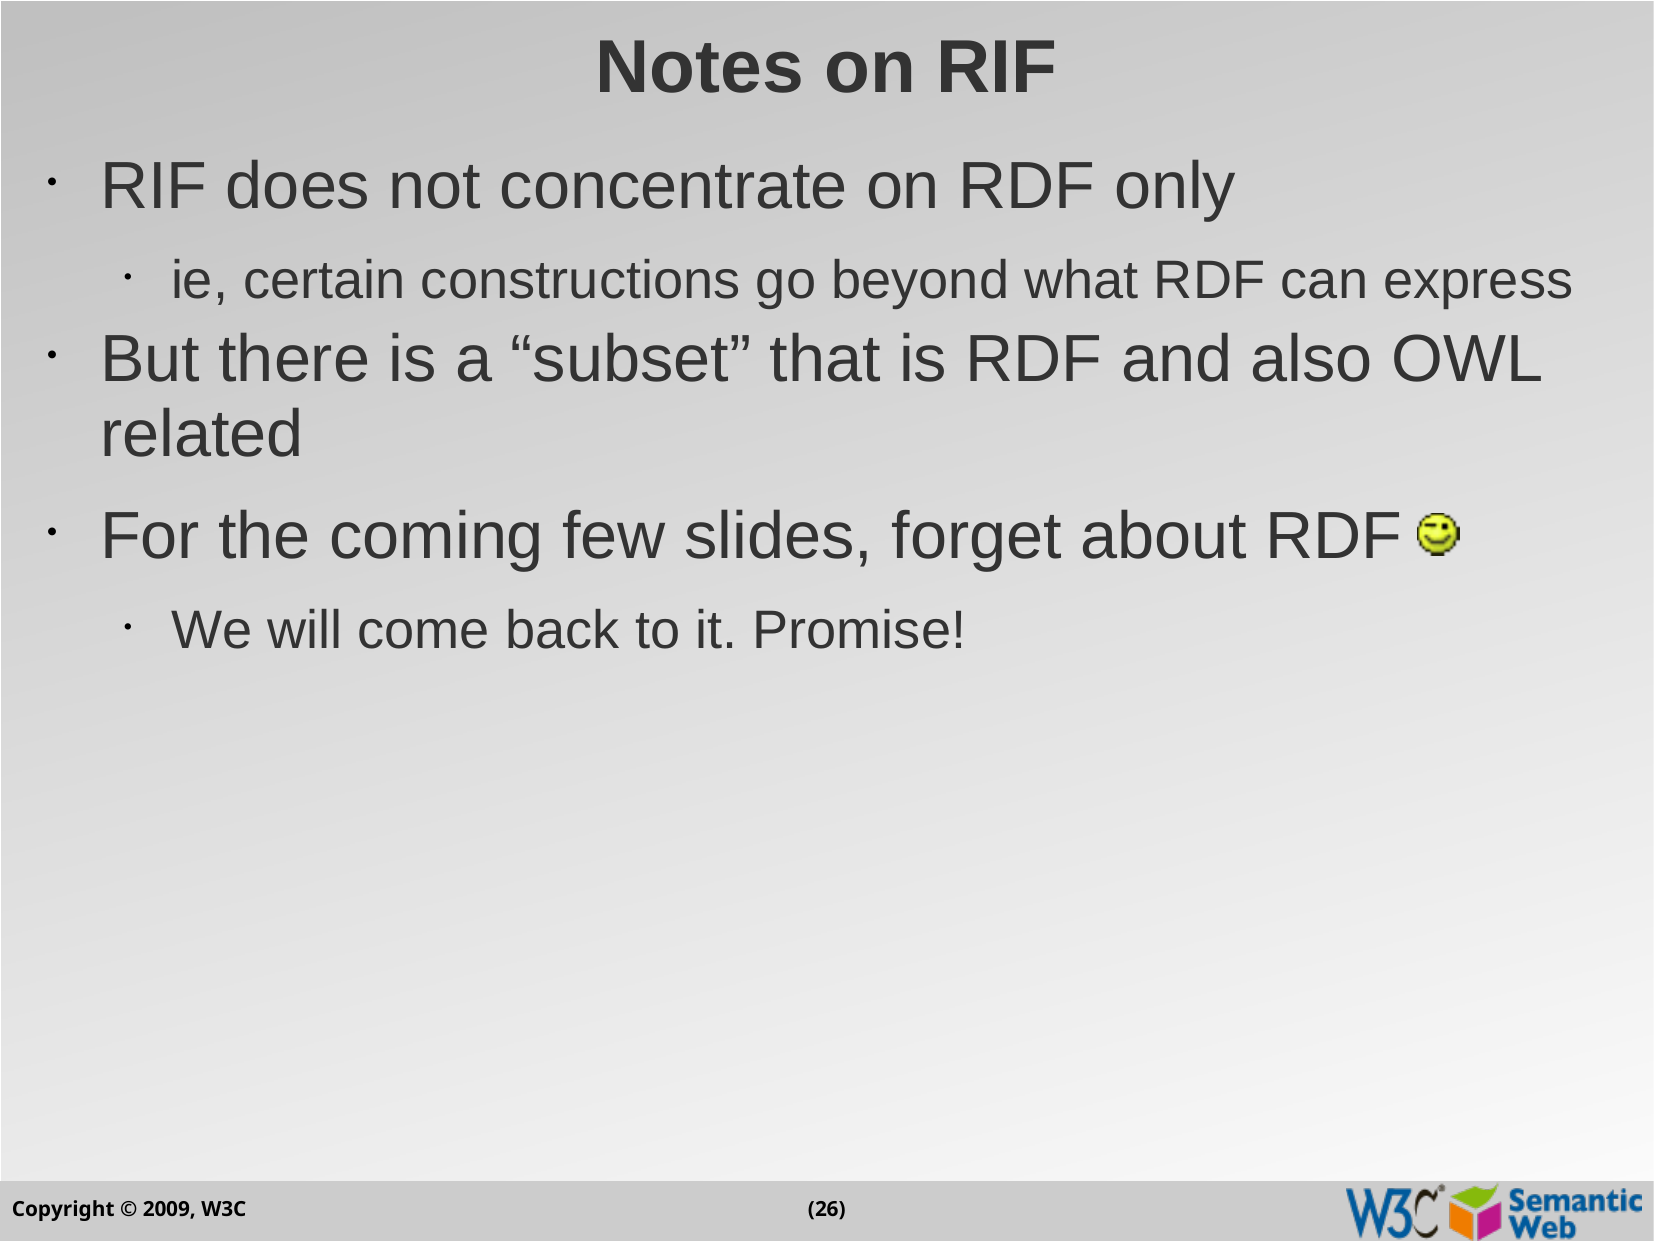

# Notes on RIF
RIF does not concentrate on RDF only
ie, certain constructions go beyond what RDF can express
But there is a “subset” that is RDF and also OWL related
For the coming few slides, forget about RDF
We will come back to it. Promise!